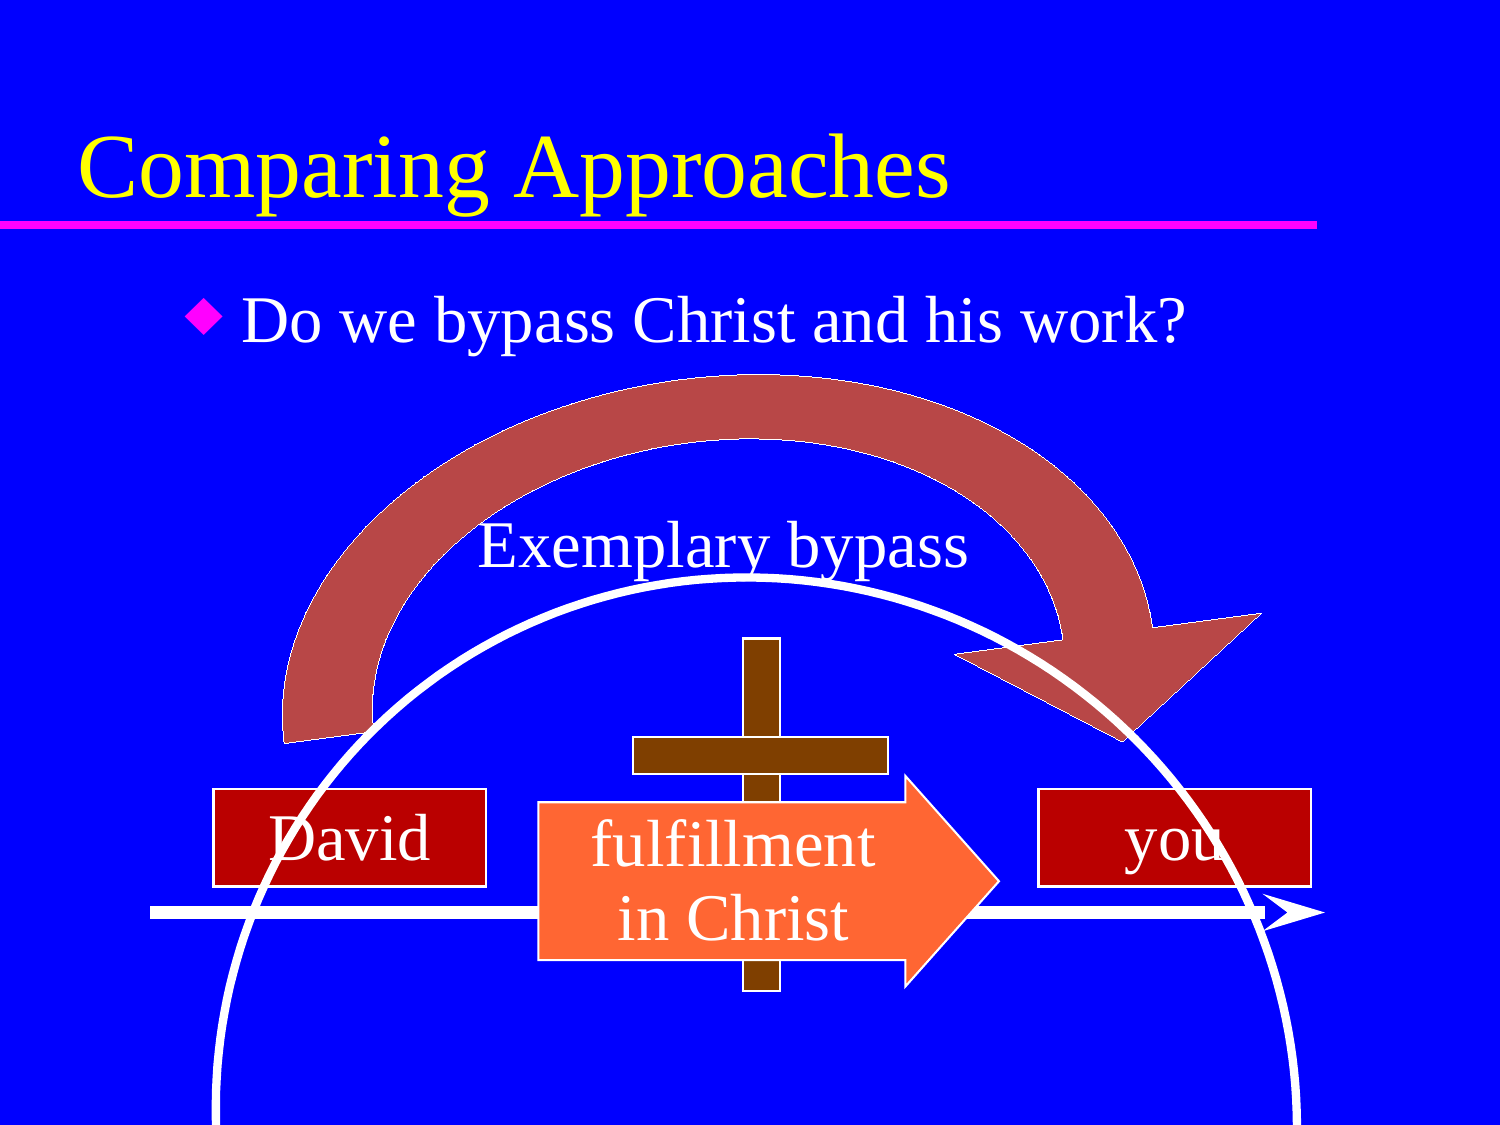

# Comparing Approaches
Do we bypass Christ and his work?
Exemplary bypass
David
you
fulfillment
in Christ